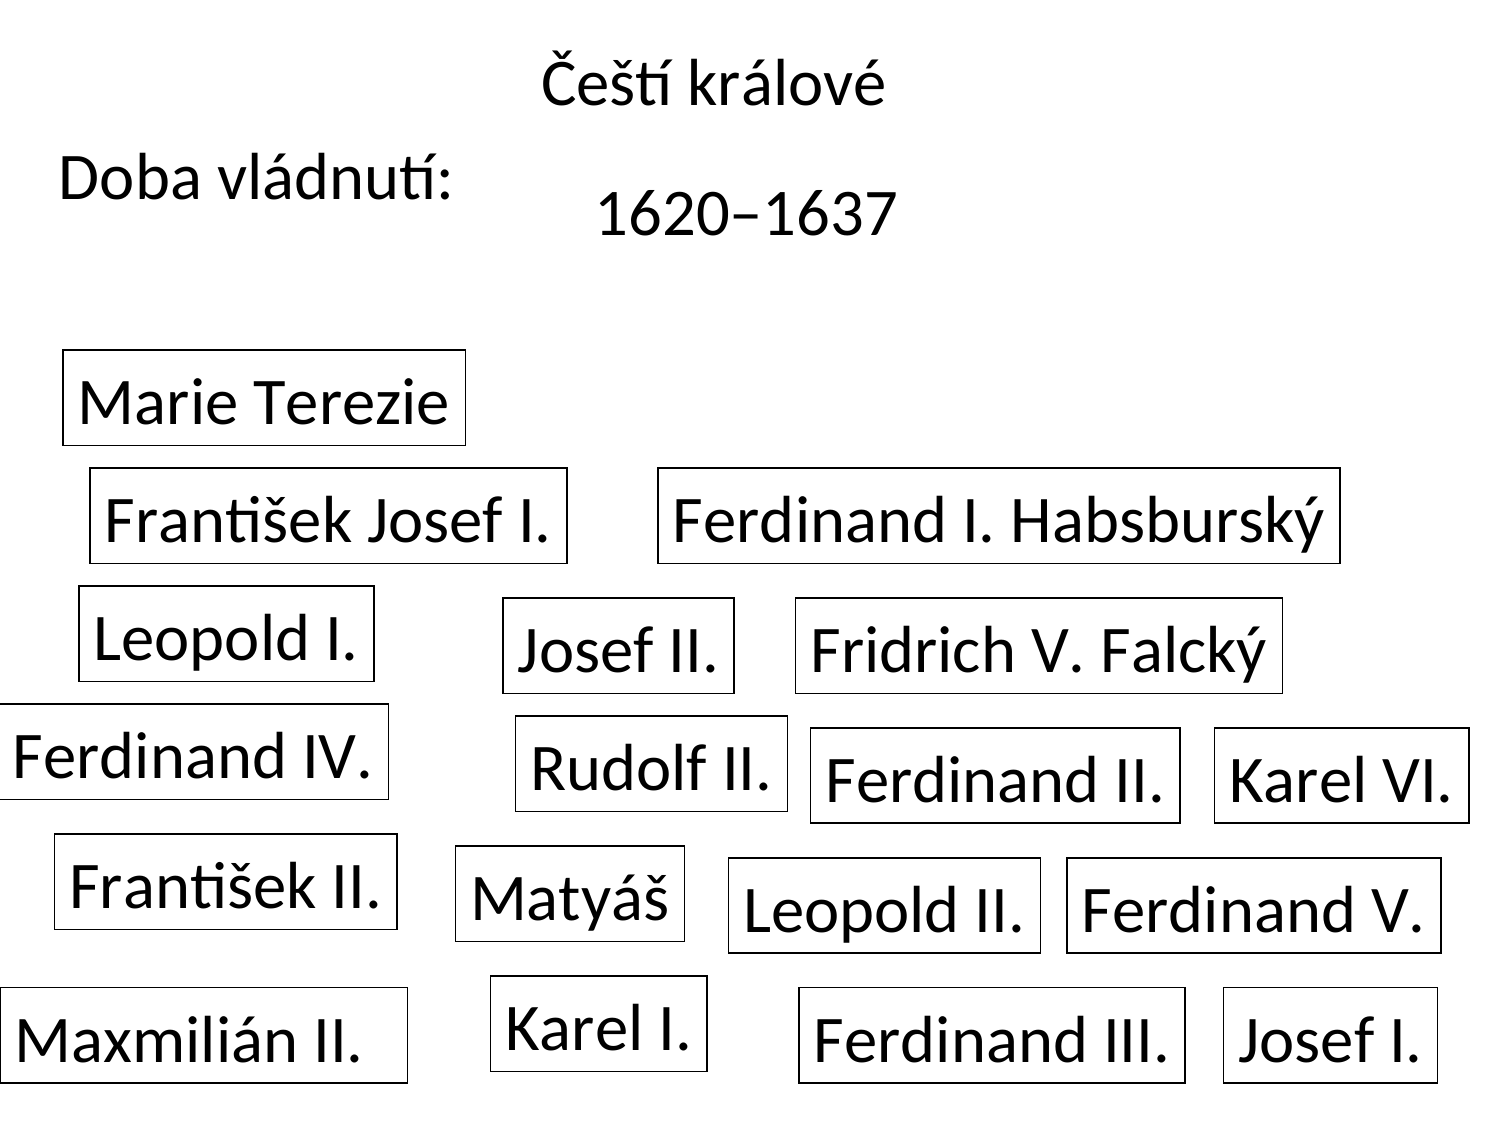

Čeští králové
Doba vládnutí:
 1620–1637
Marie Terezie
František Josef I.
Ferdinand I. Habsburský
Leopold I.
Josef II.
Fridrich V. Falcký
Ferdinand IV.
Rudolf II.
Ferdinand II.
Karel VI.
František II.
Matyáš
Leopold II.
Ferdinand V.
Karel I.
Maxmilián II.
Ferdinand III.
Josef I.